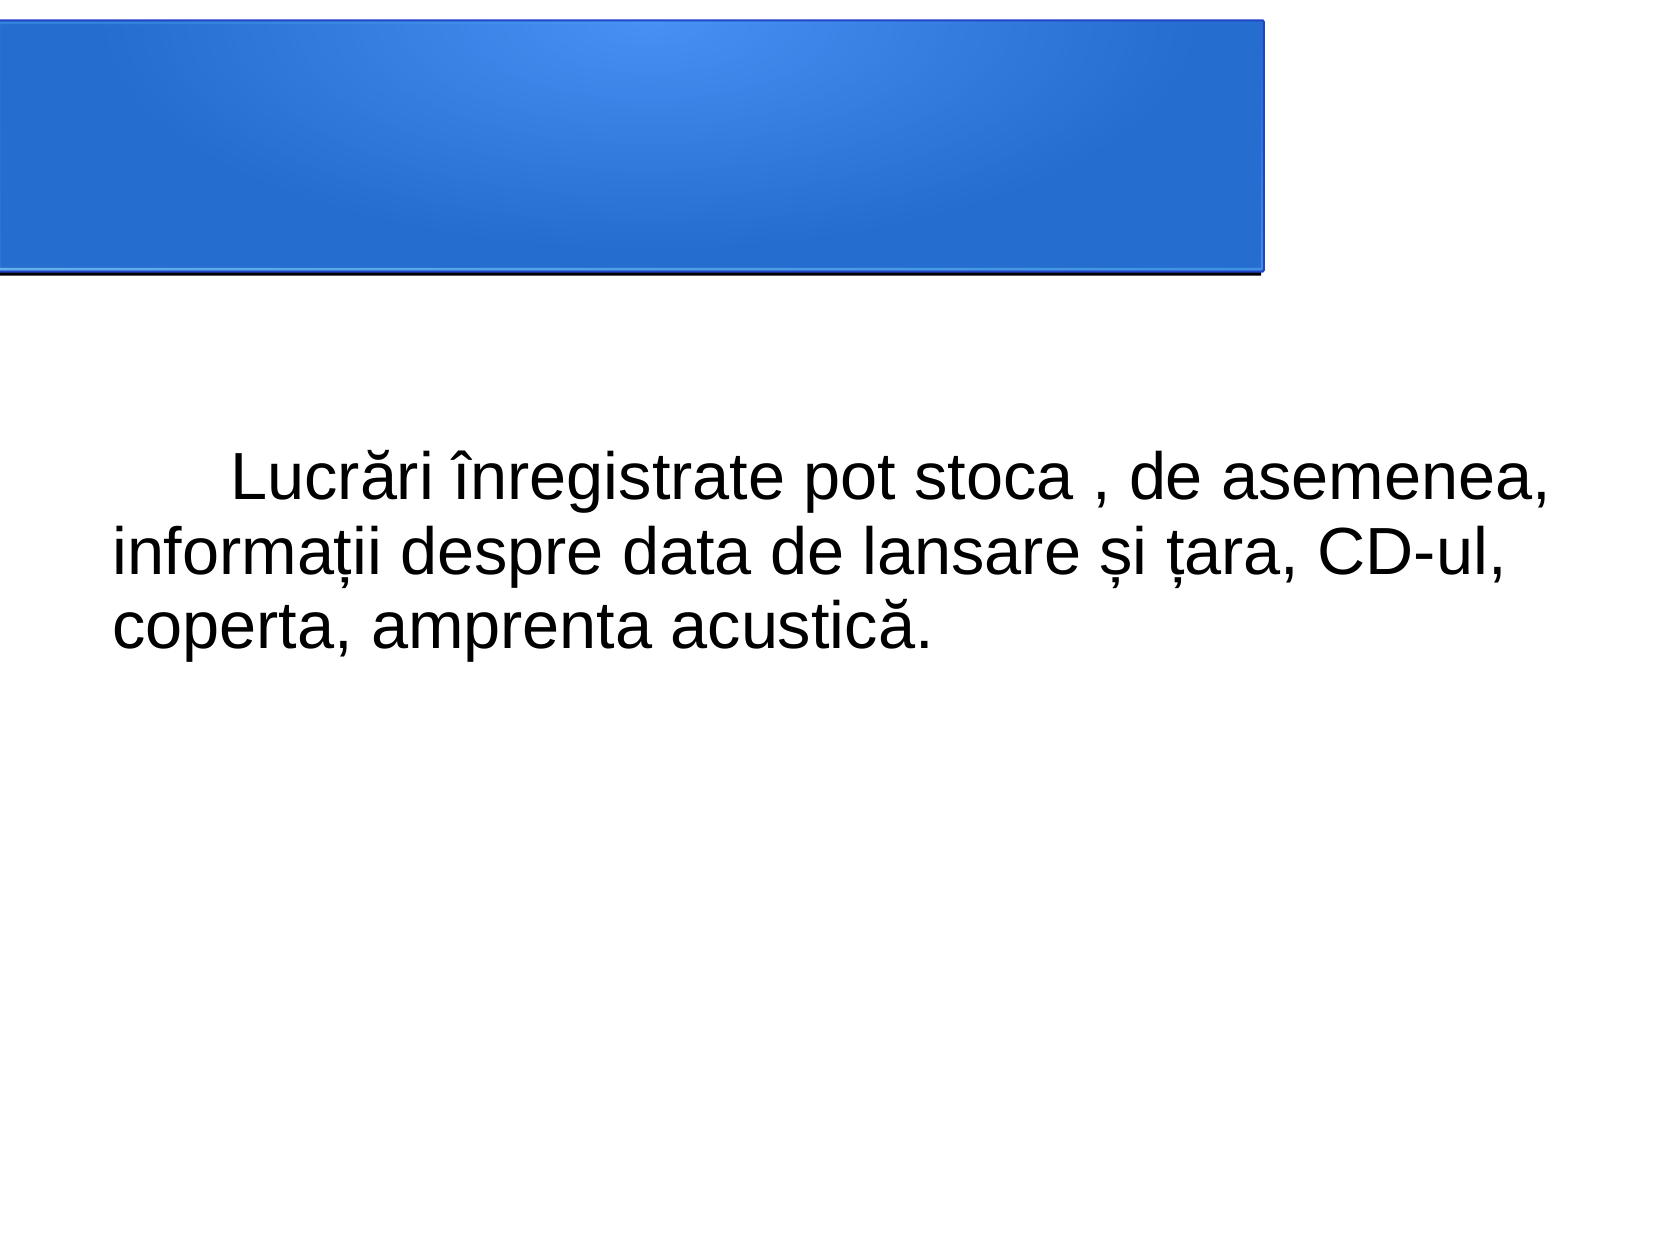

#
Lucrări înregistrate pot stoca , de asemenea, informații despre data de lansare și țara, CD-ul, coperta, amprenta acustică.